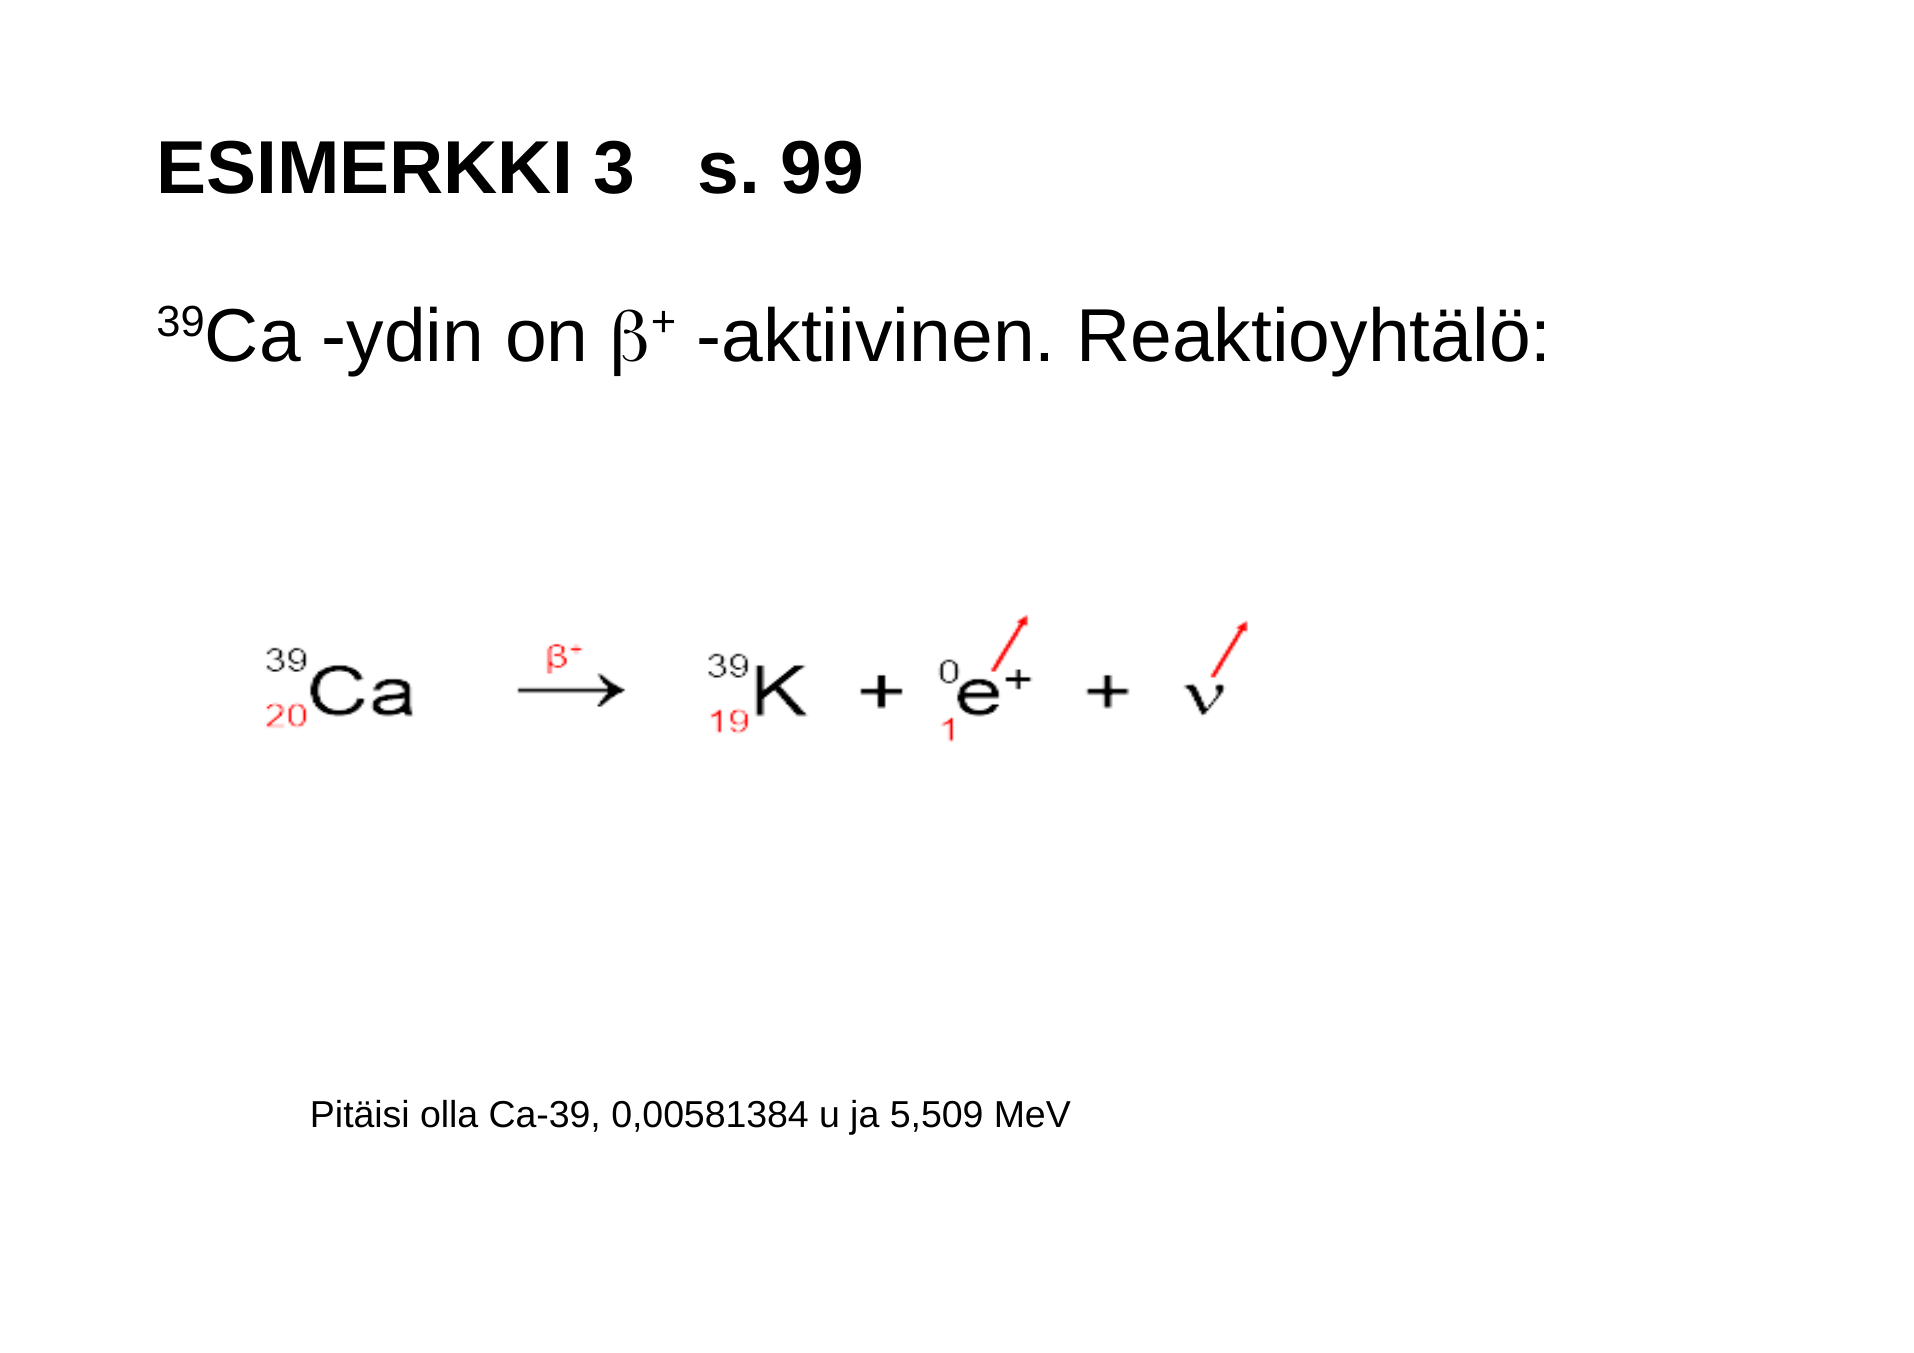

ESIMERKKI 3 s. 99
39Ca -ydin on b+ -aktiivinen. Reaktioyhtälö:
Pitäisi olla Ca-39, 0,00581384 u ja 5,509 MeV